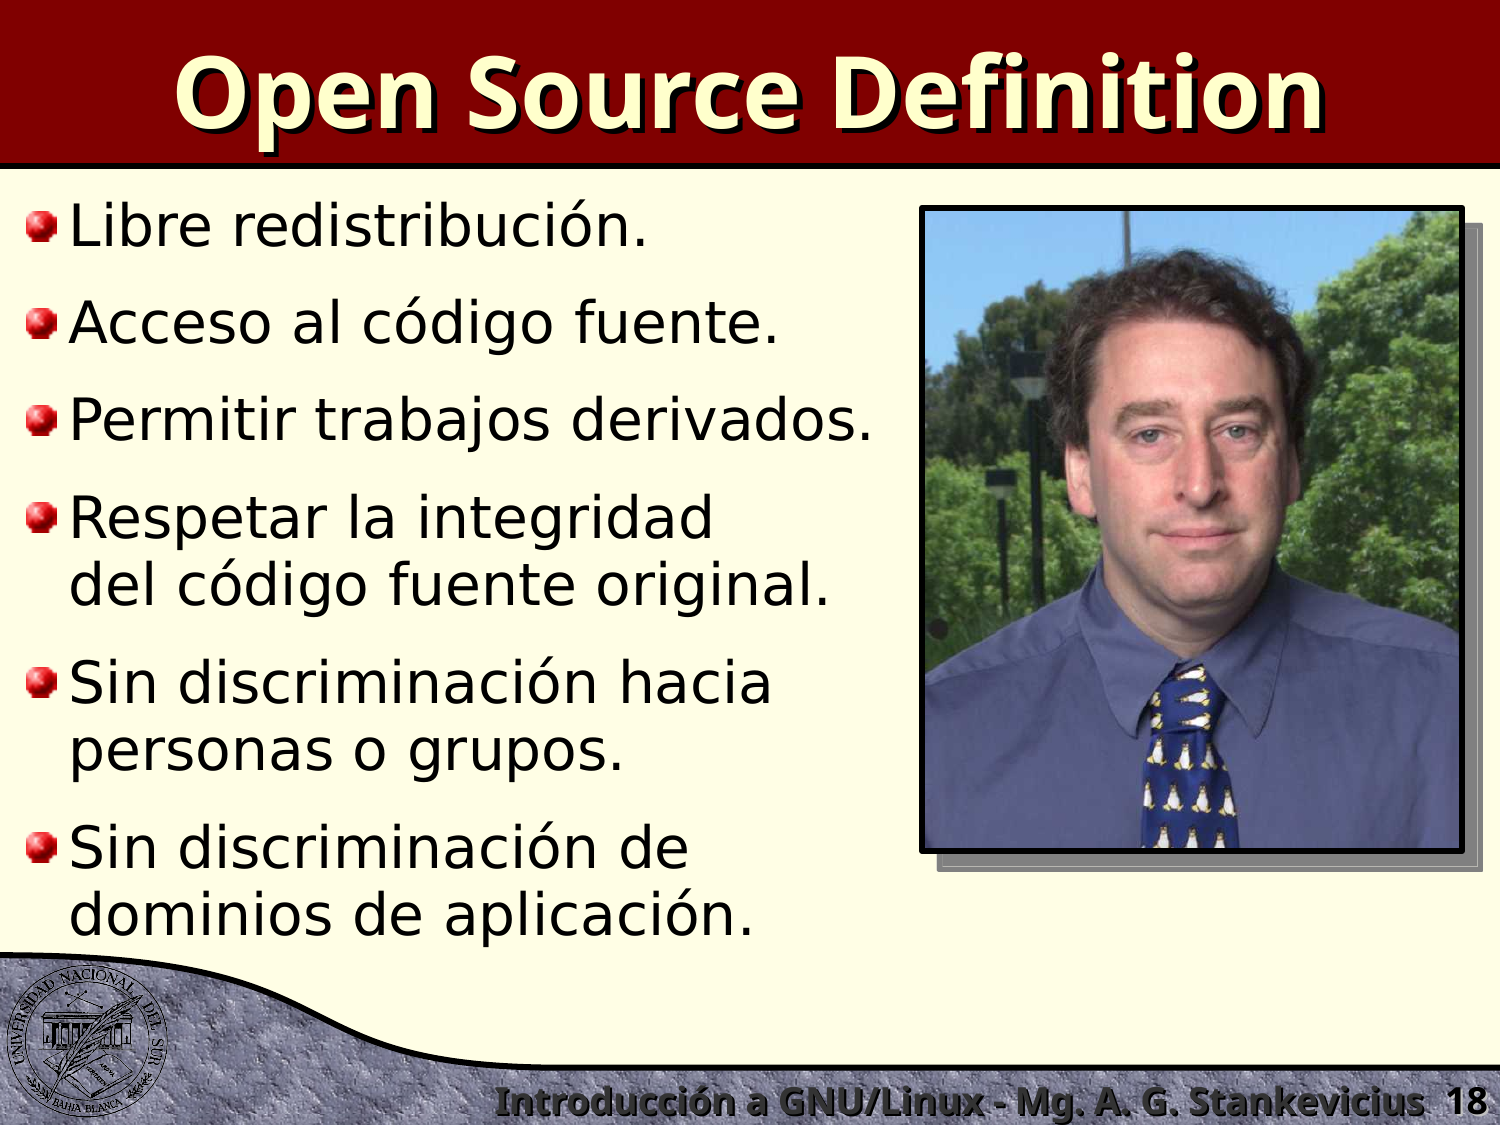

# Open Source Definition
Libre redistribución.
Acceso al código fuente.
Permitir trabajos derivados.
Respetar la integridad
del código fuente original.
Sin discriminación hacia
personas o grupos.
Sin discriminación de
dominios de aplicación.
18